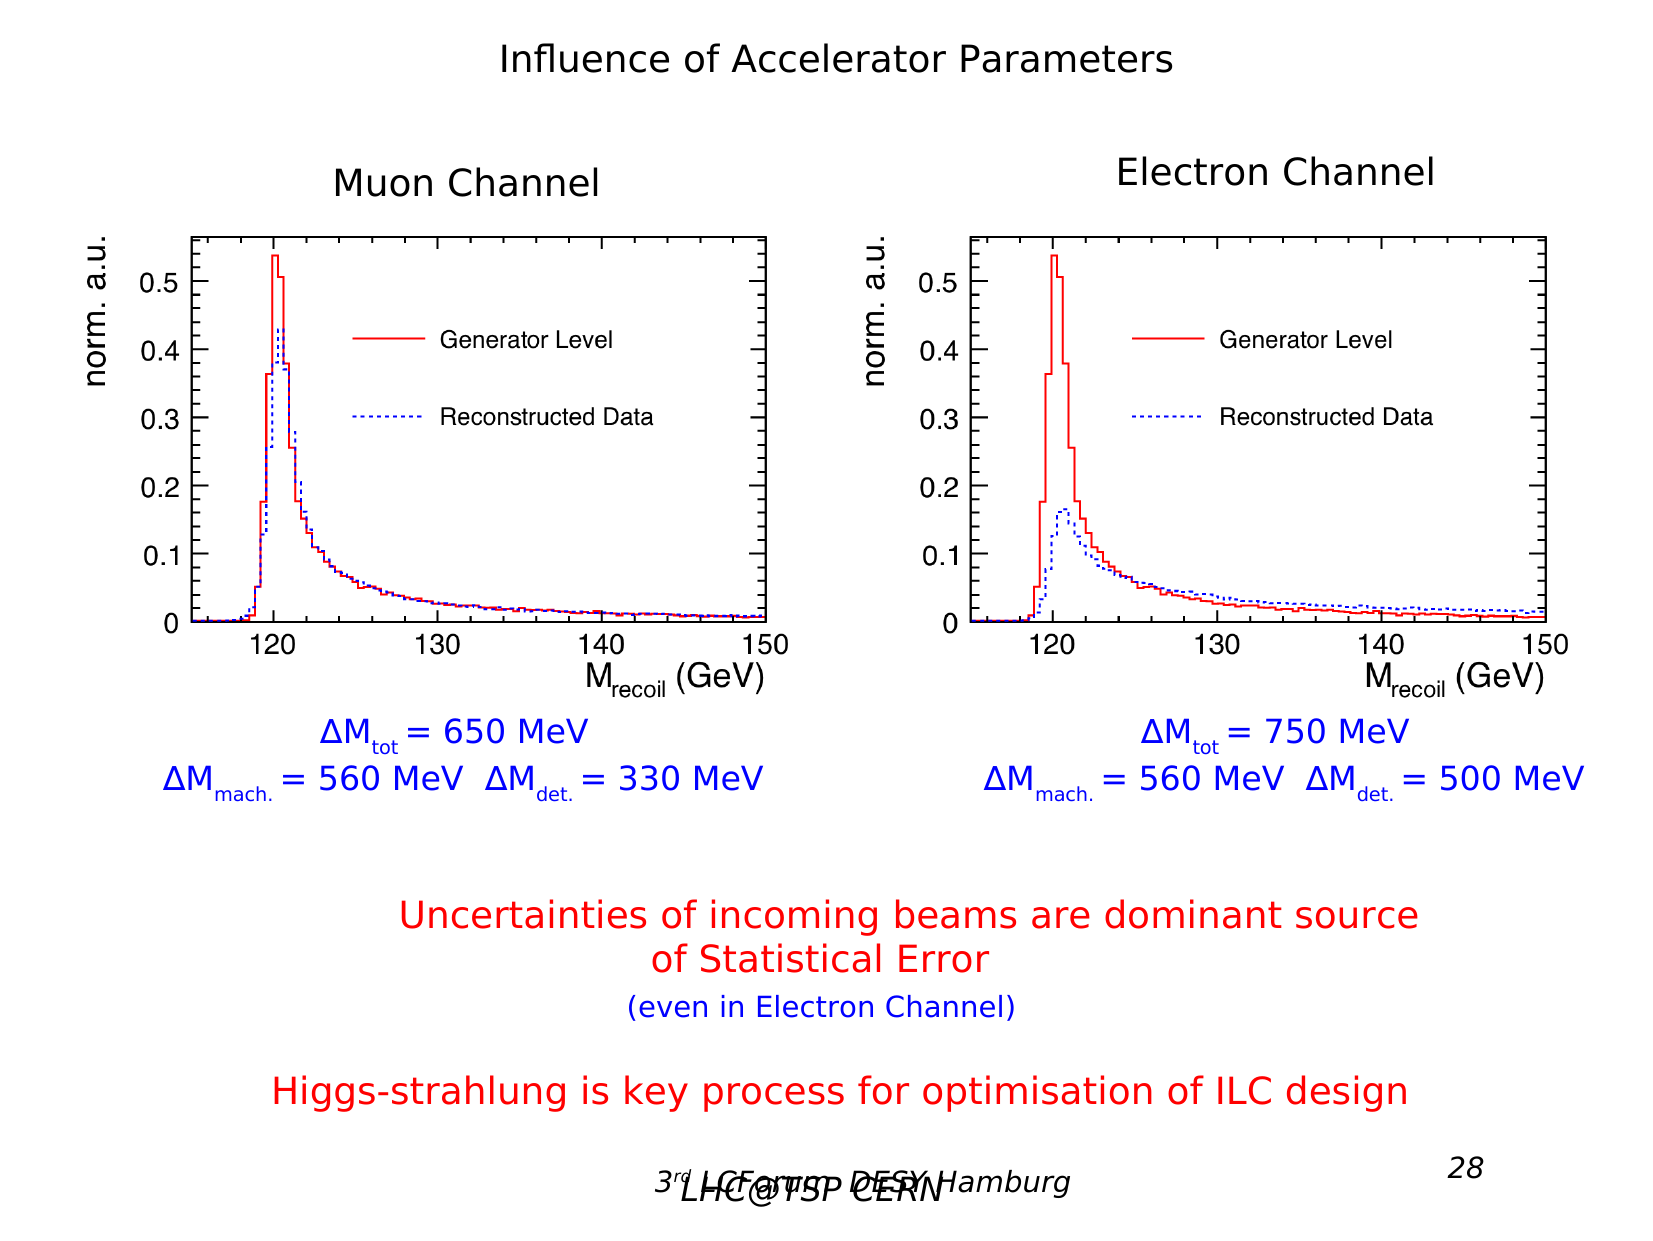

Influence of Accelerator Parameters
Electron Channel
Muon Channel
 ∆Mtot = 650 MeV
∆Mmach. = 560 MeV ∆Mdet. = 330 MeV
 ∆Mtot = 750 MeV
∆Mmach. = 560 MeV ∆Mdet. = 500 MeV
Uncertainties of incoming beams are dominant source
 of Statistical Error
 (even in Electron Channel)
Higgs-strahlung is key process for optimisation of ILC design
LHC@TSP CERN
3rd LCForum DESY Hamburg